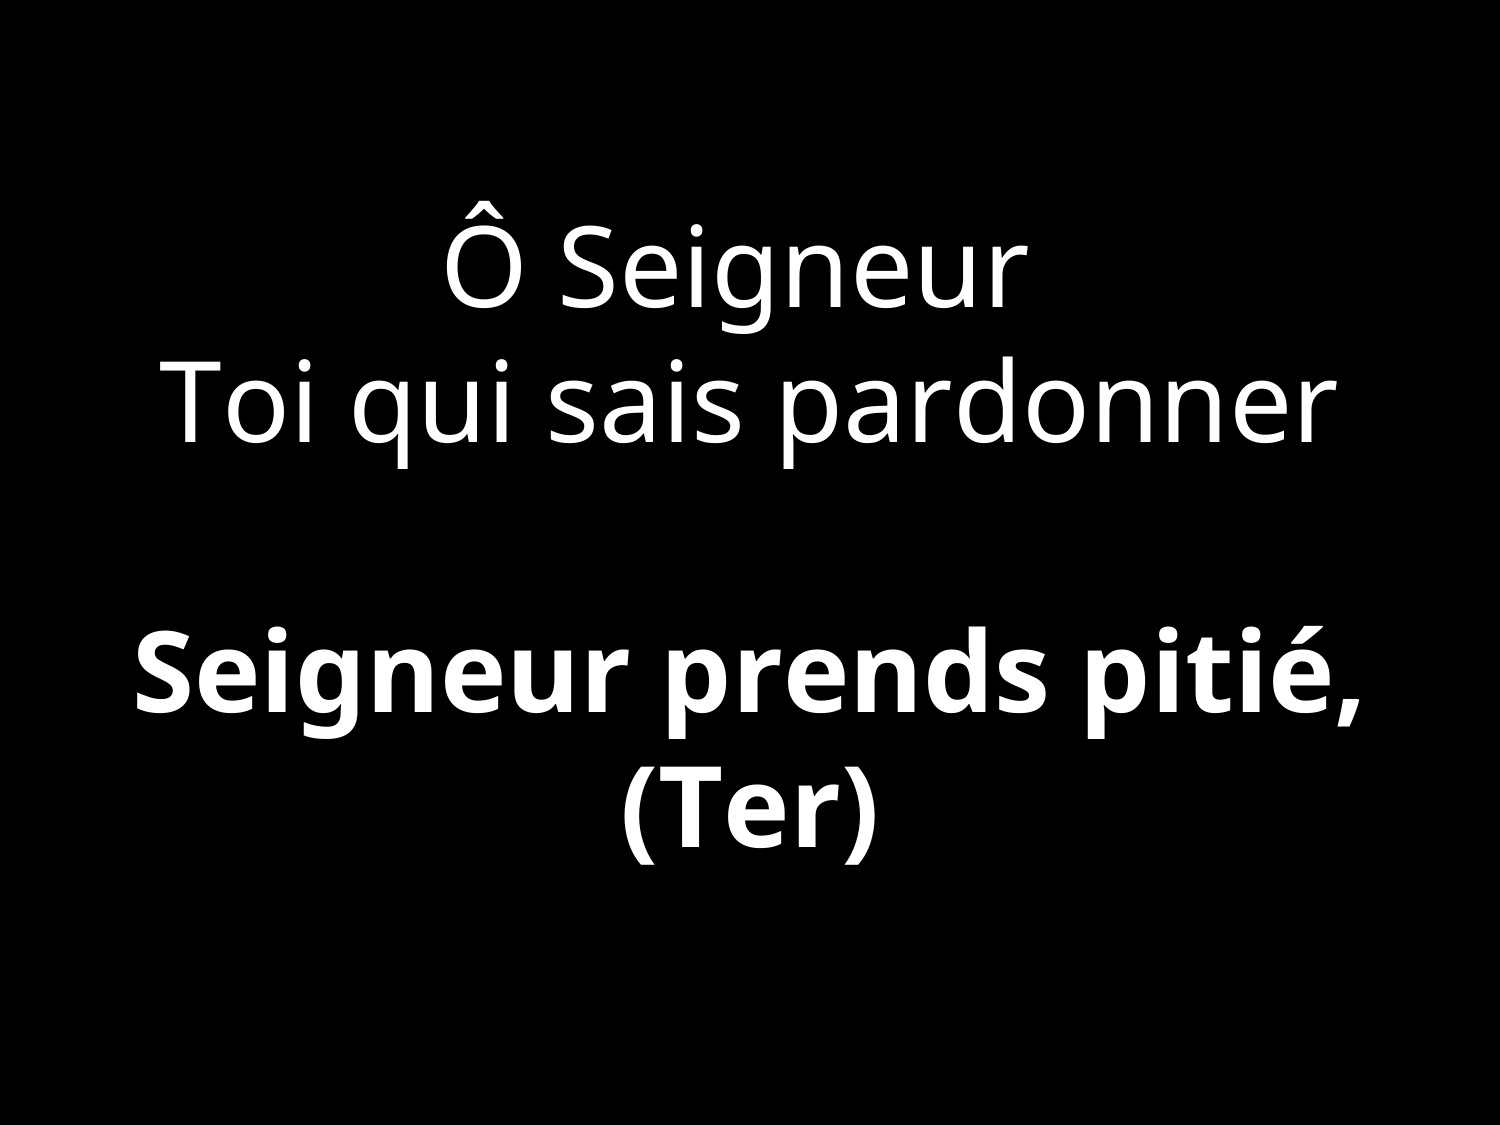

Ô Seigneur
Toi qui sais pardonner
Seigneur prends pitié, (Ter)